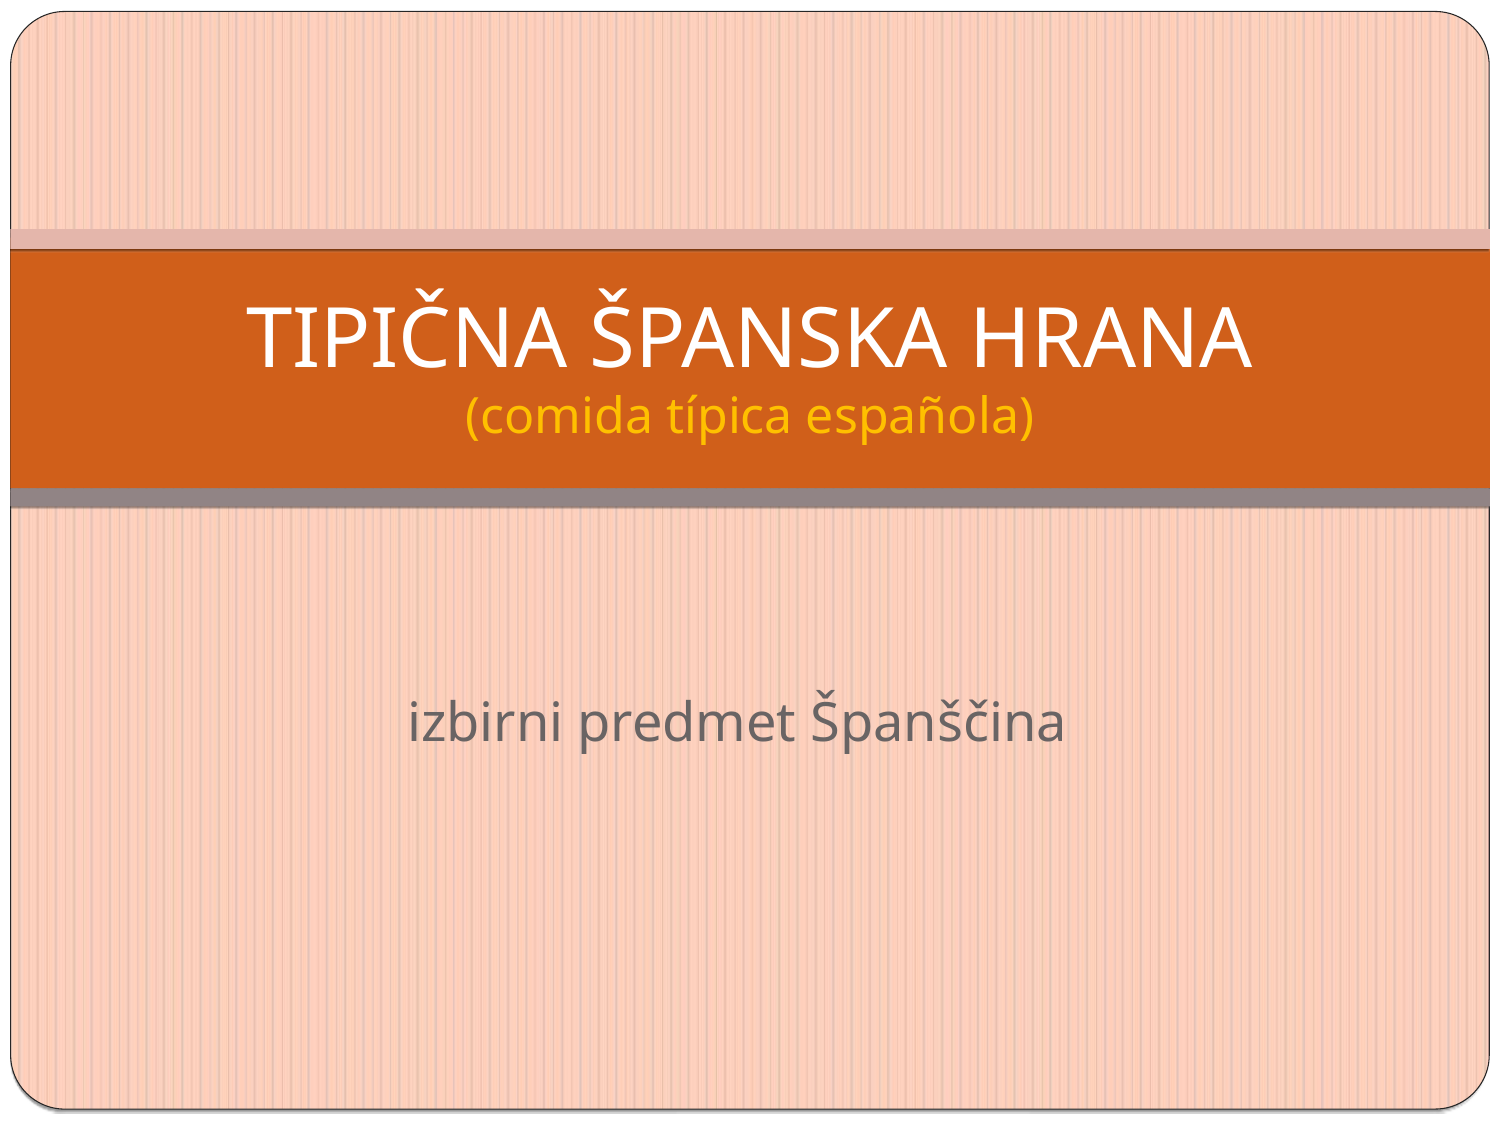

TIPIČNA ŠPANSKA HRANA
(comida típica española)
# izbirni predmet Španščina